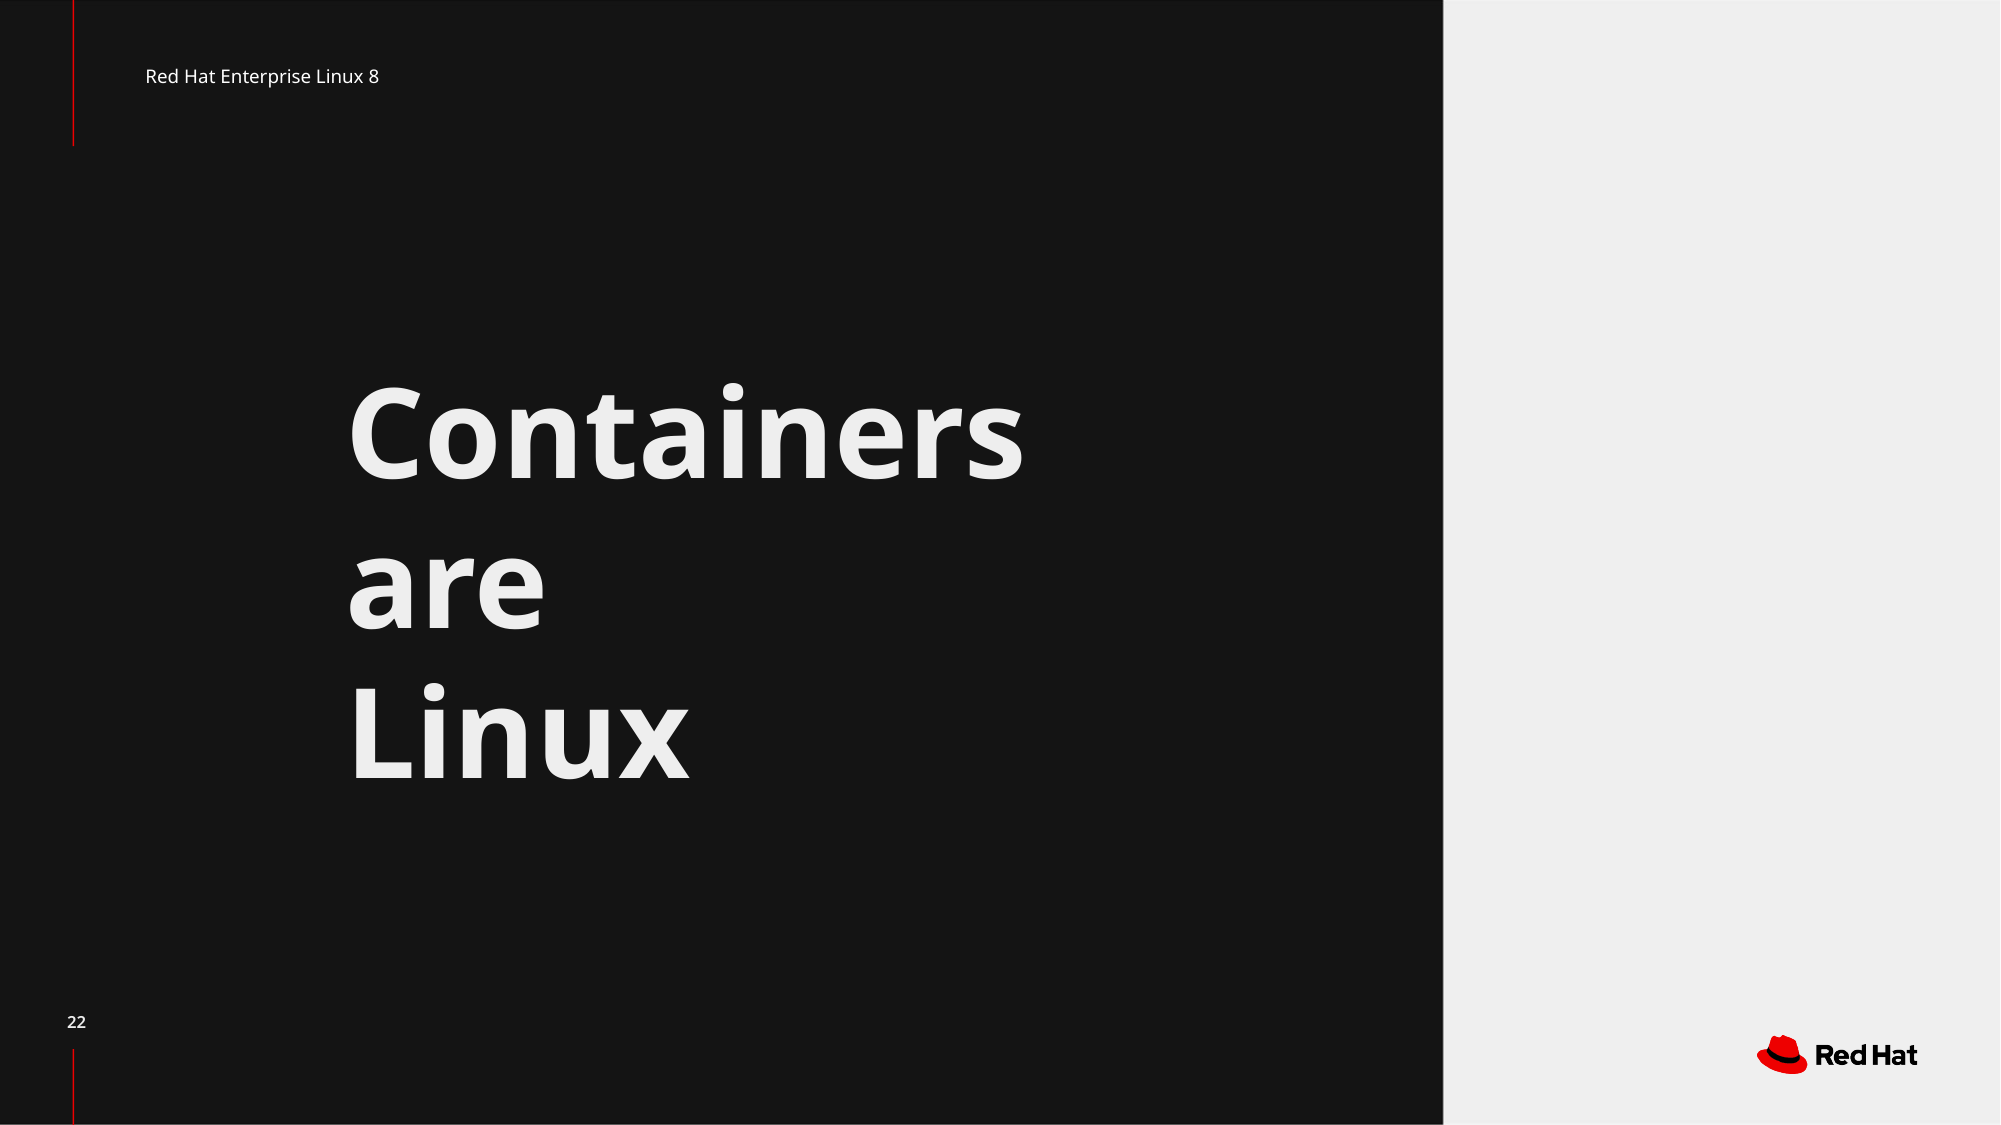

Red Hat Enterprise Linux 8
# Containers are Linux
22